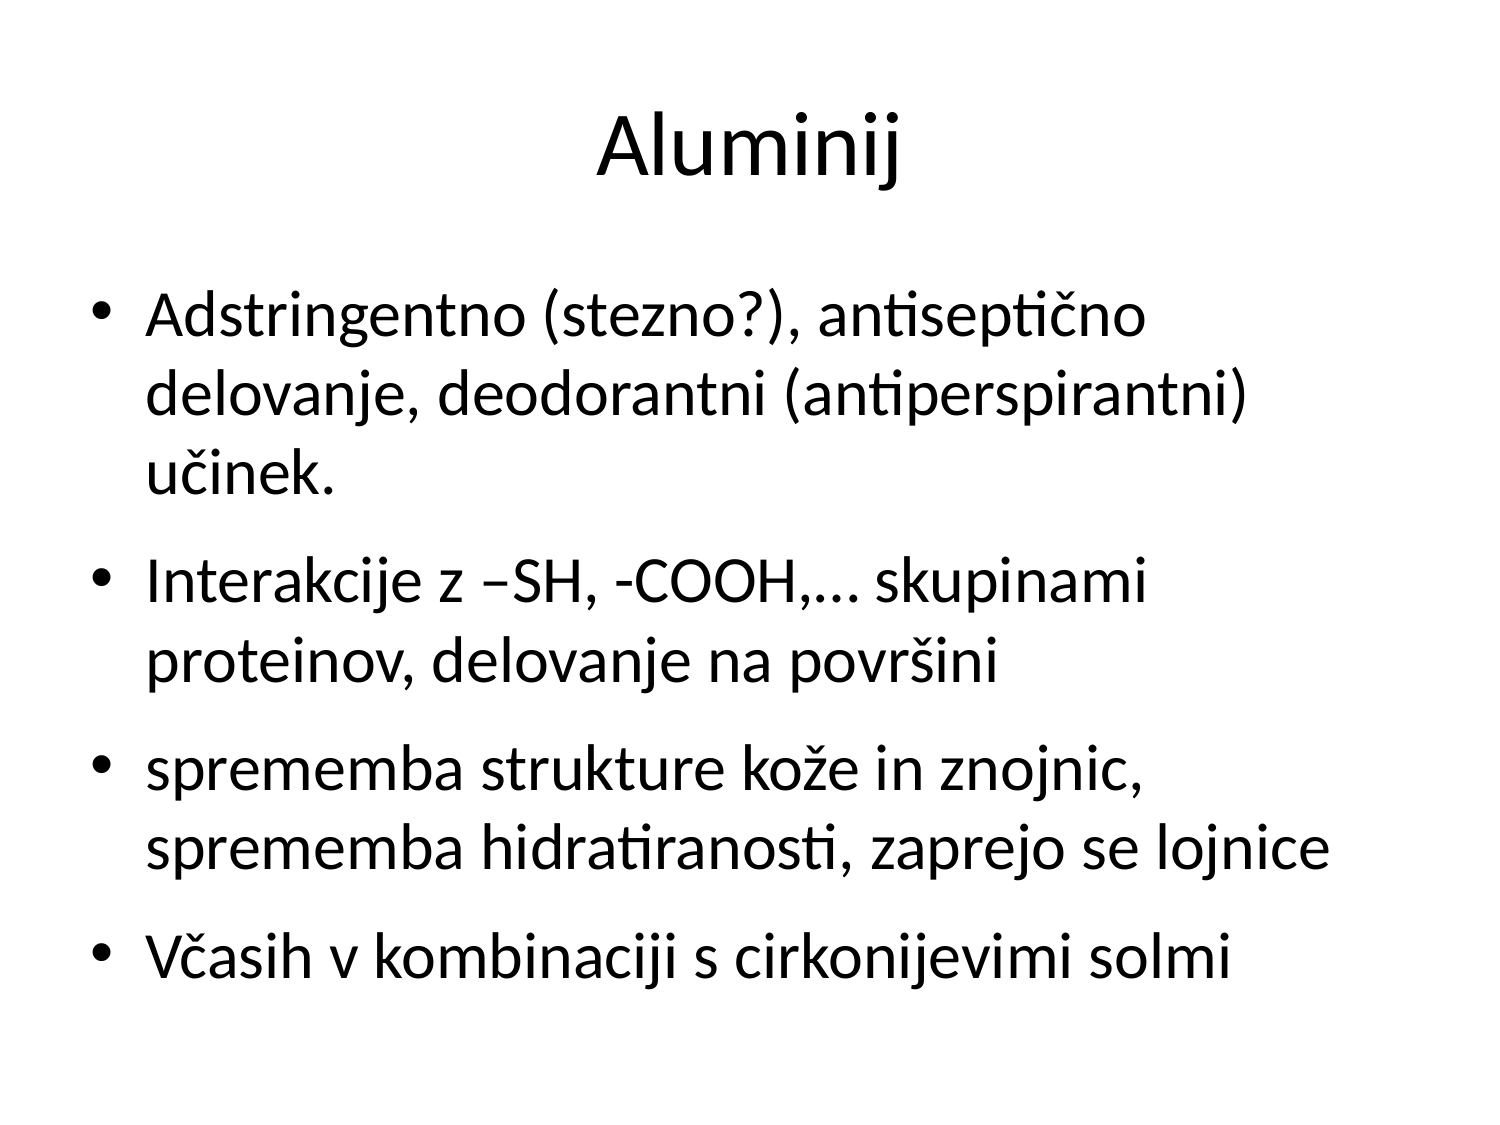

# Aluminij
Adstringentno (stezno?), antiseptično delovanje, deodorantni (antiperspirantni) učinek.
Interakcije z –SH, -COOH,… skupinami proteinov, delovanje na površini
sprememba strukture kože in znojnic, sprememba hidratiranosti, zaprejo se lojnice
Včasih v kombinaciji s cirkonijevimi solmi